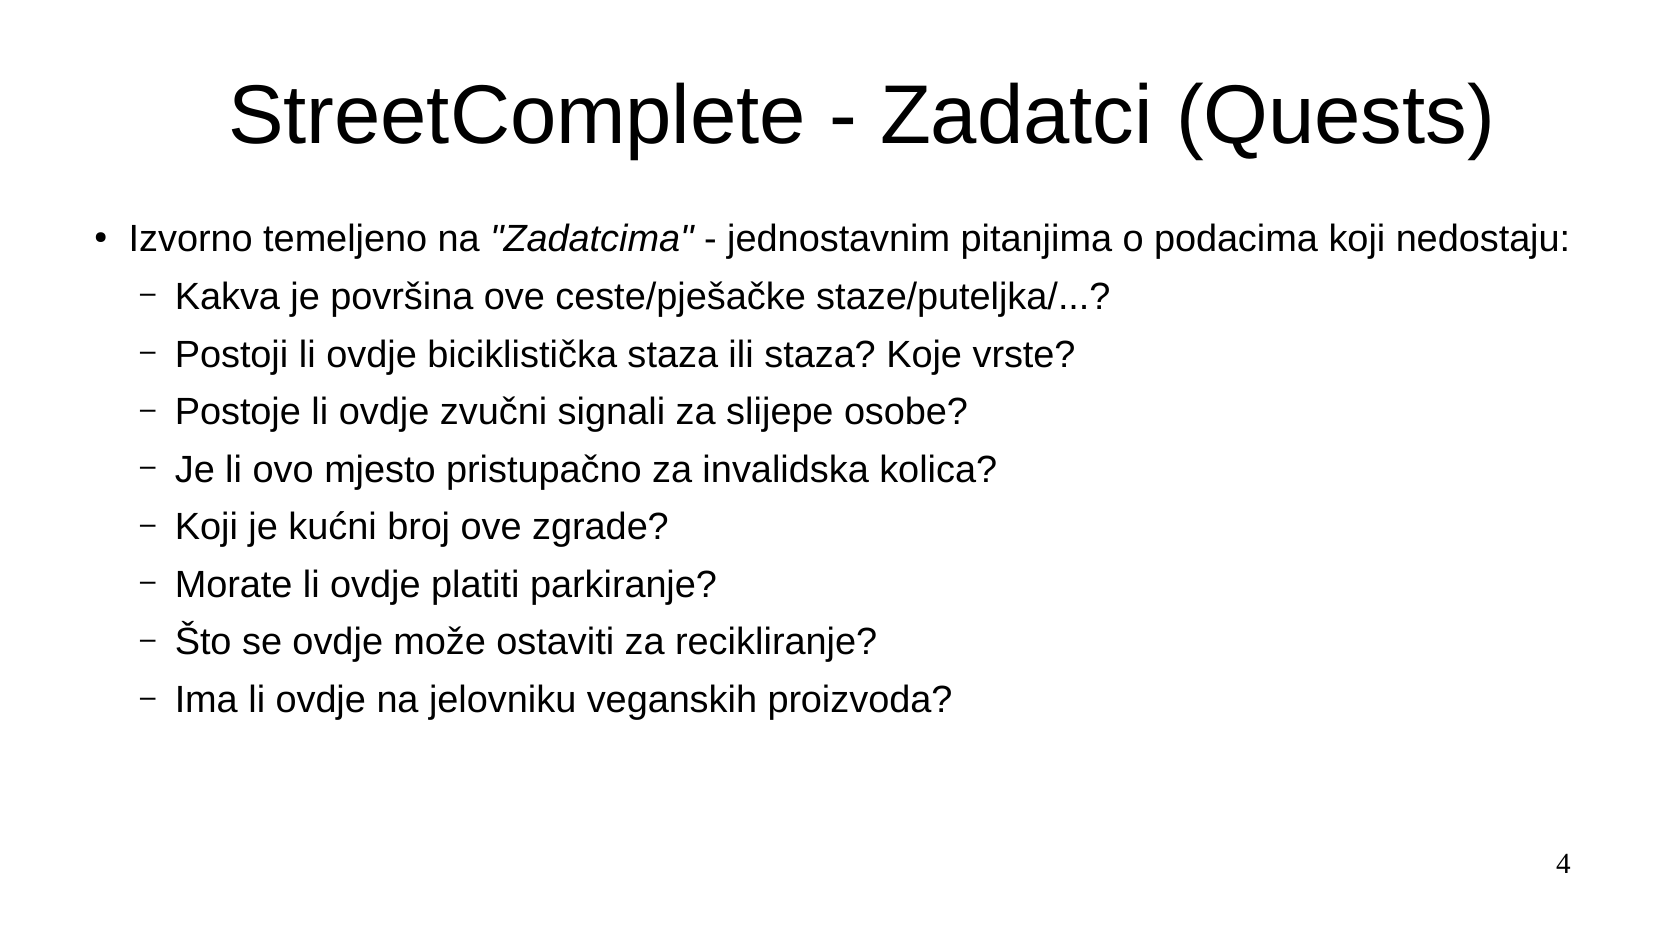

# StreetComplete - Zadatci (Quests)
Izvorno temeljeno na "Zadatcima" - jednostavnim pitanjima o podacima koji nedostaju:
Kakva je površina ove ceste/pješačke staze/puteljka/...?
Postoji li ovdje biciklistička staza ili staza? Koje vrste?
Postoje li ovdje zvučni signali za slijepe osobe?
Je li ovo mjesto pristupačno za invalidska kolica?
Koji je kućni broj ove zgrade?
Morate li ovdje platiti parkiranje?
Što se ovdje može ostaviti za recikliranje?
Ima li ovdje na jelovniku veganskih proizvoda?
4